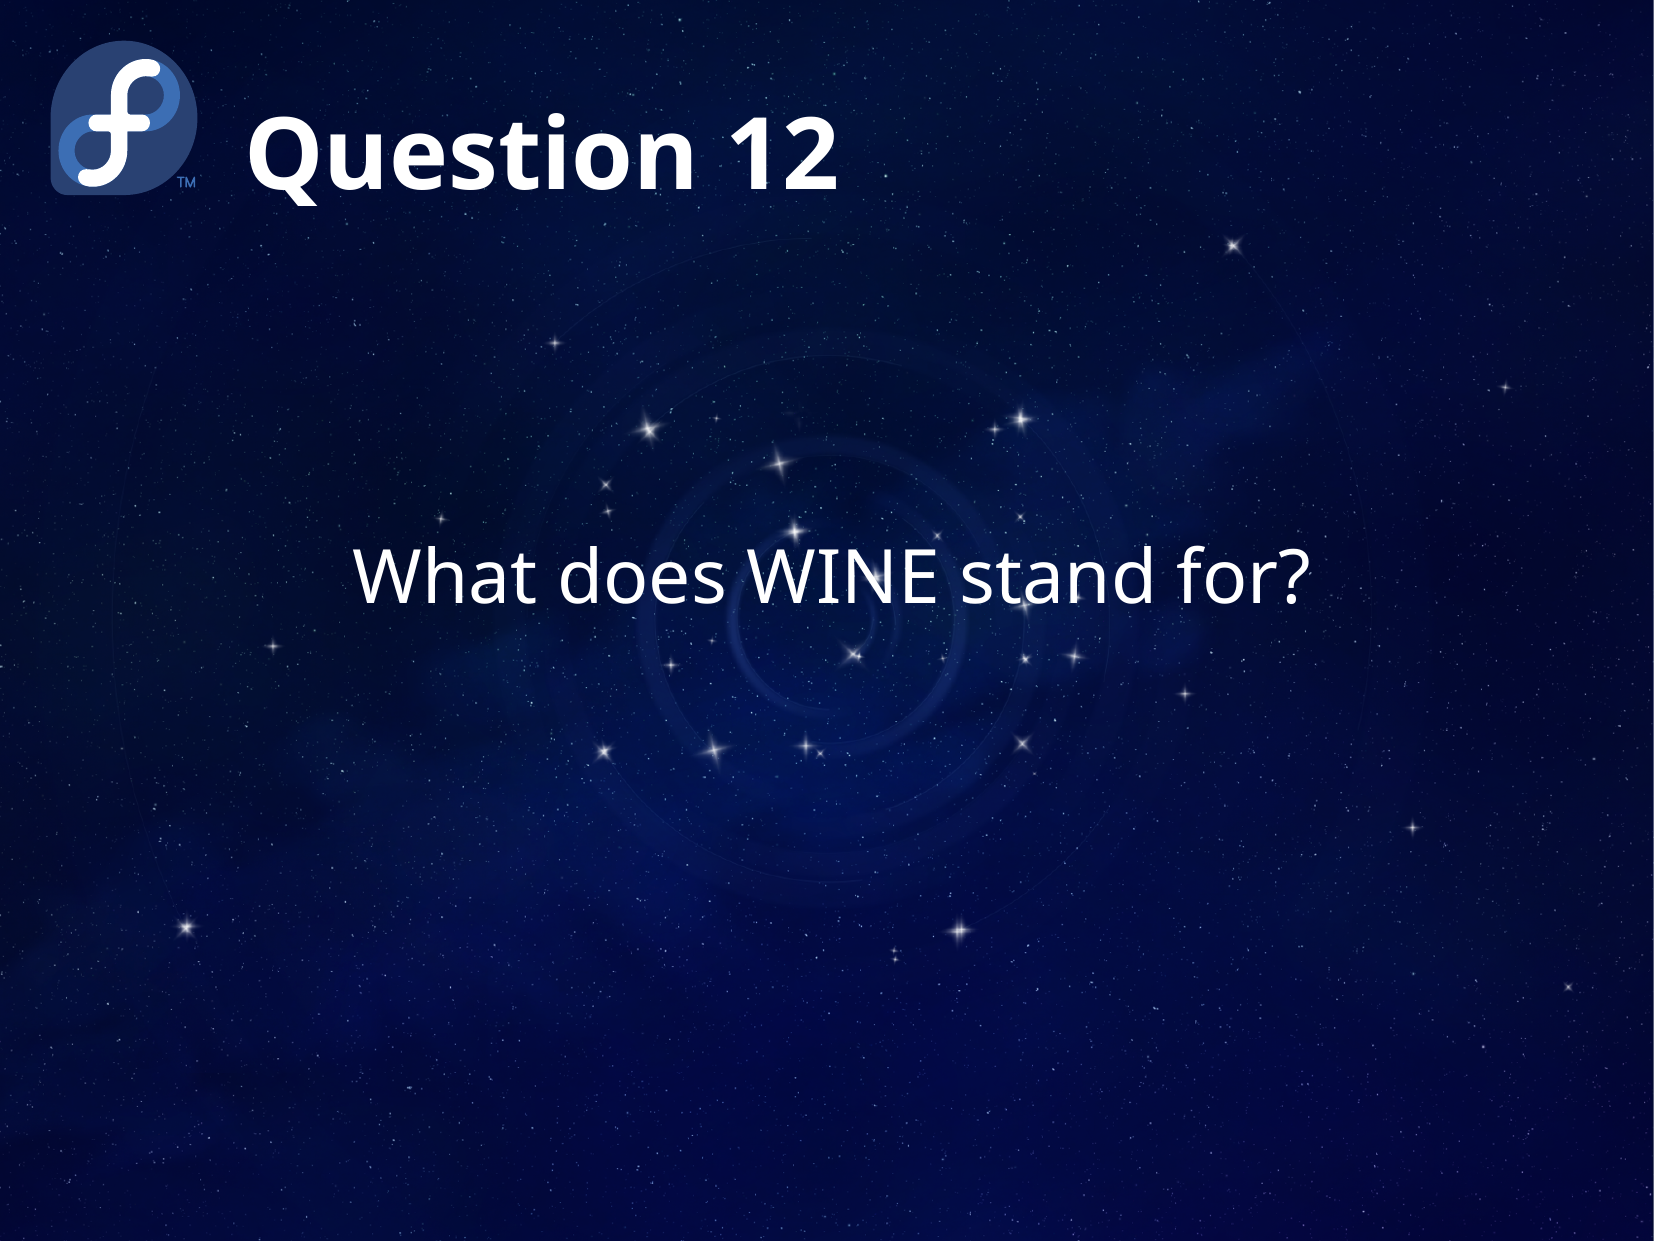

Question 12
What does WINE stand for?